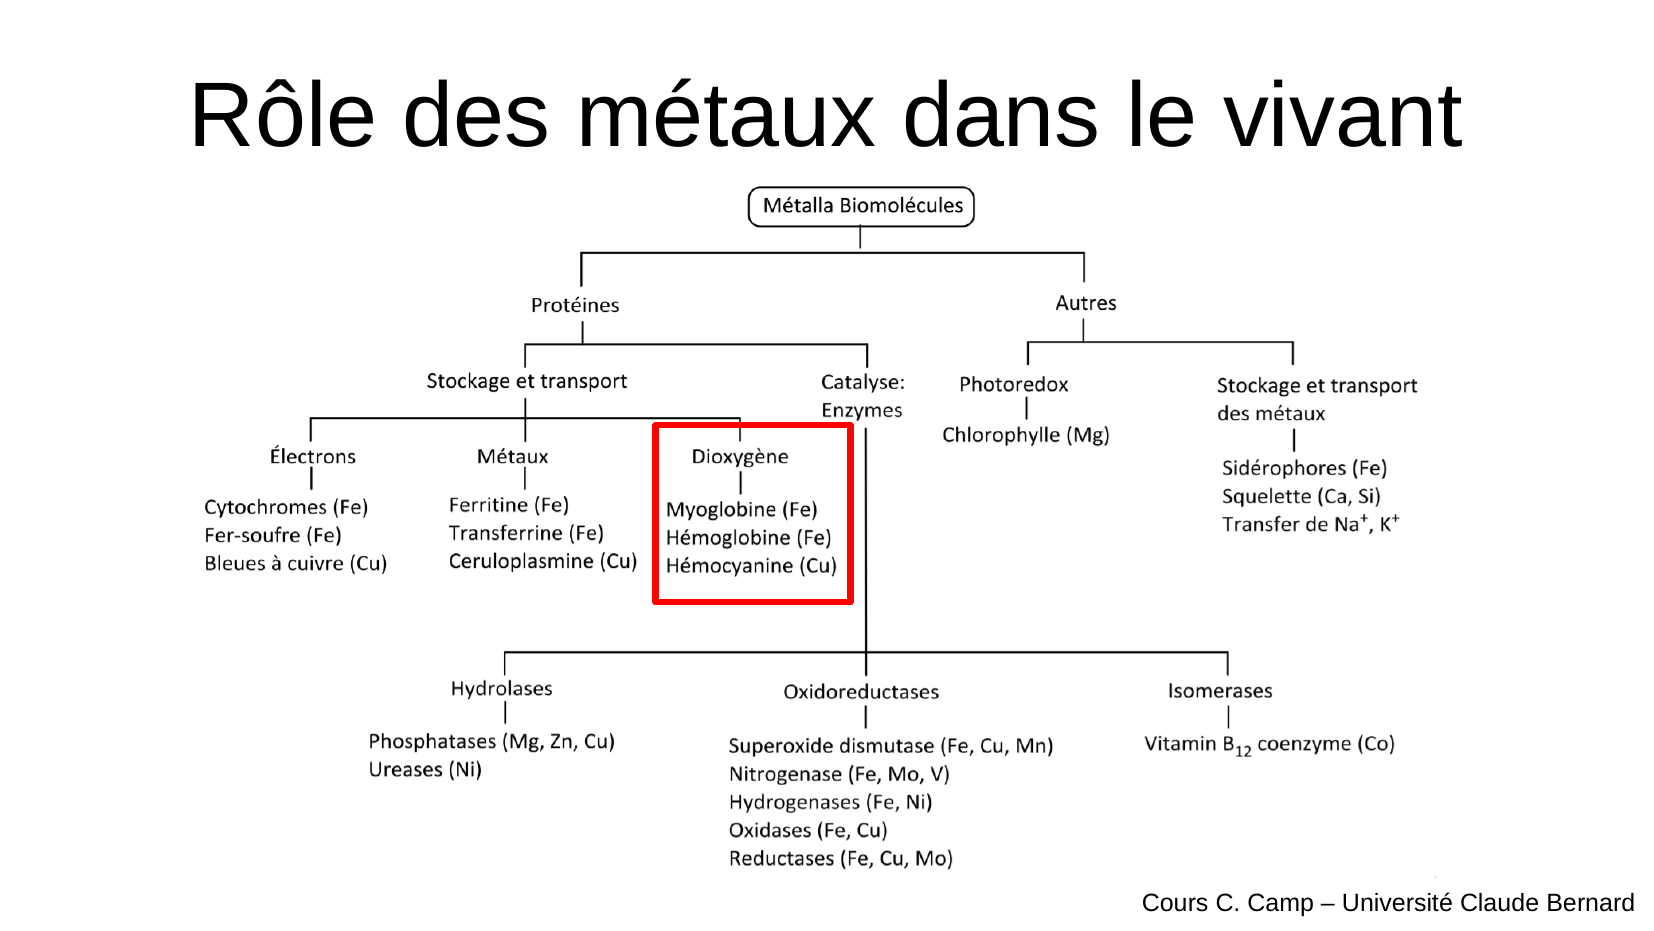

# Rôle des métaux dans le vivant
Cours C. Camp – Université Claude Bernard